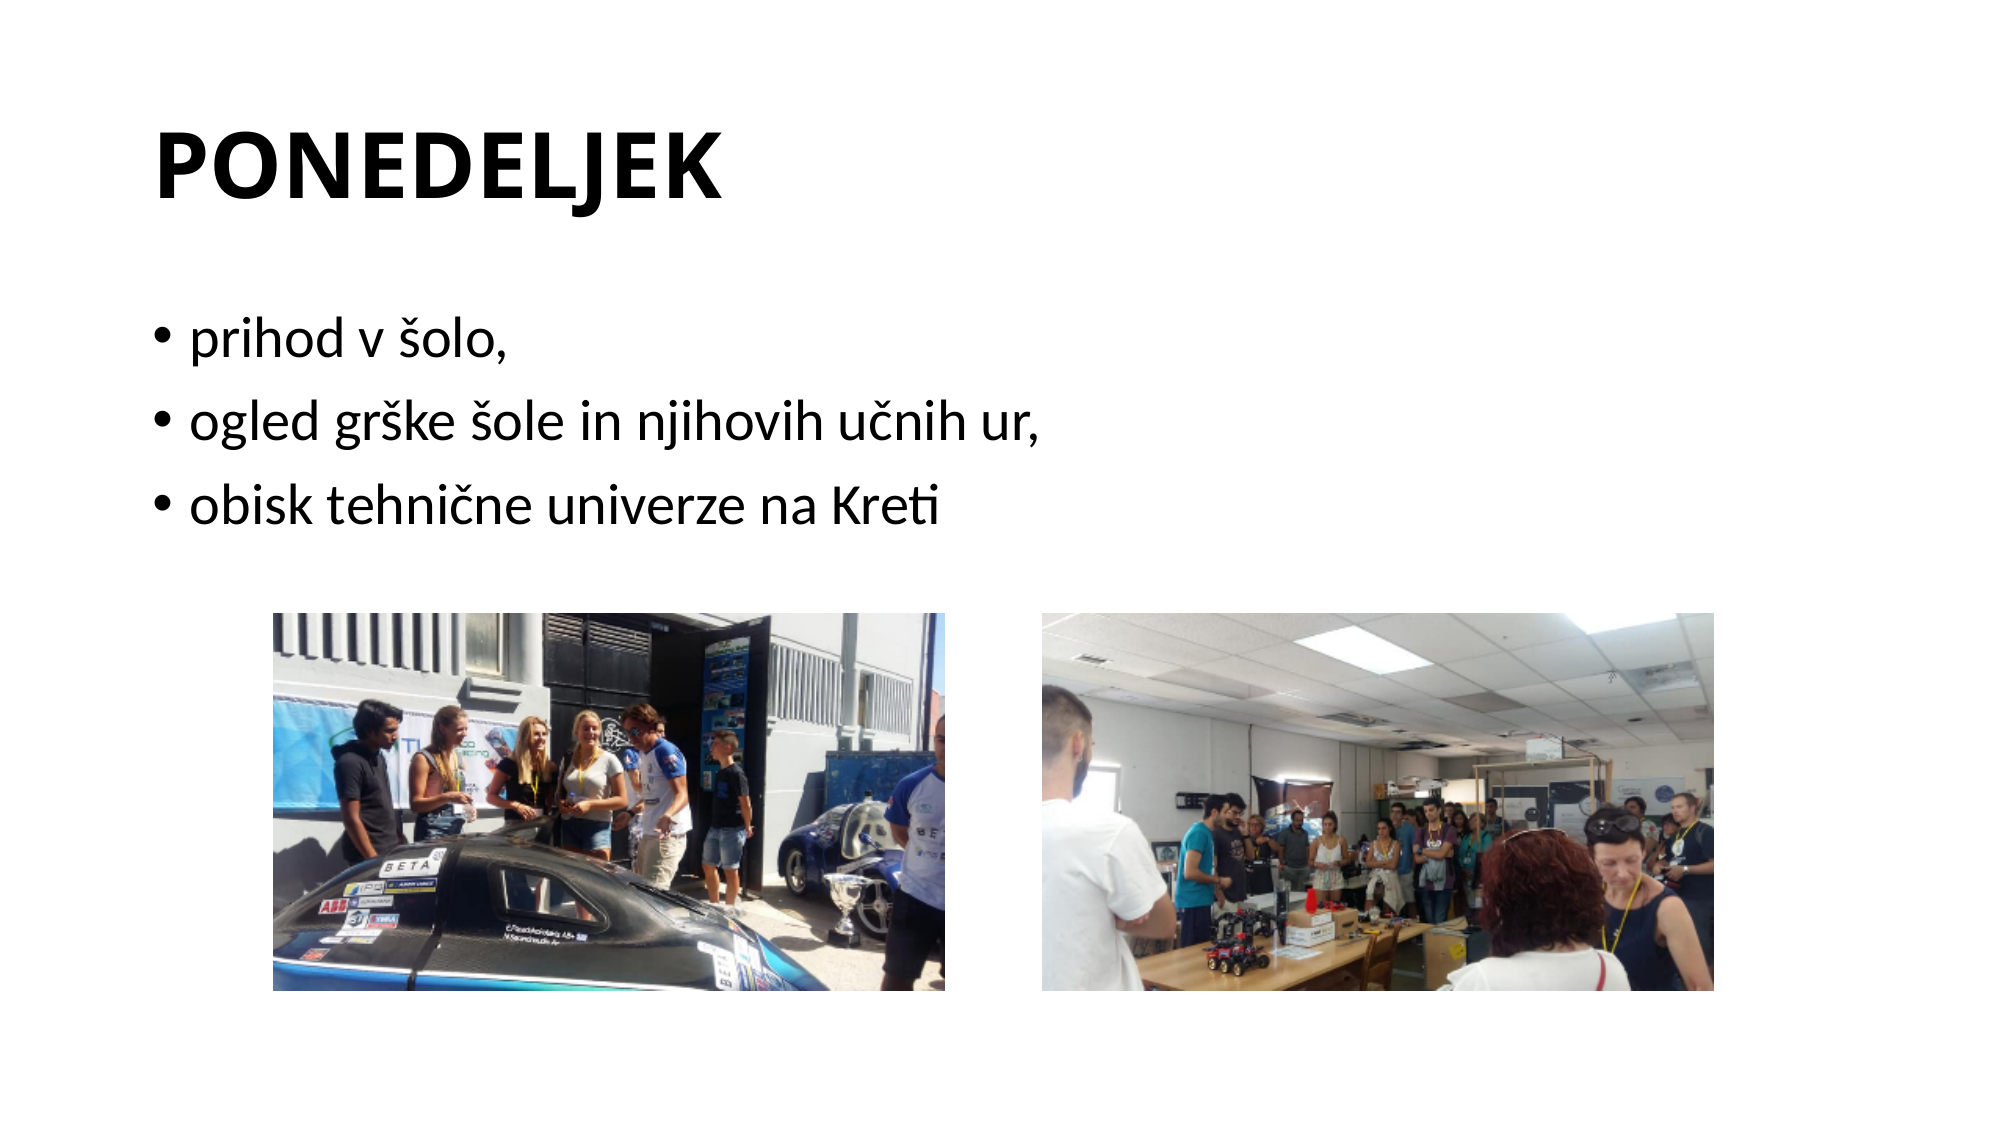

# PONEDELJEK
prihod v šolo,
ogled grške šole in njihovih učnih ur,
obisk tehnične univerze na Kreti